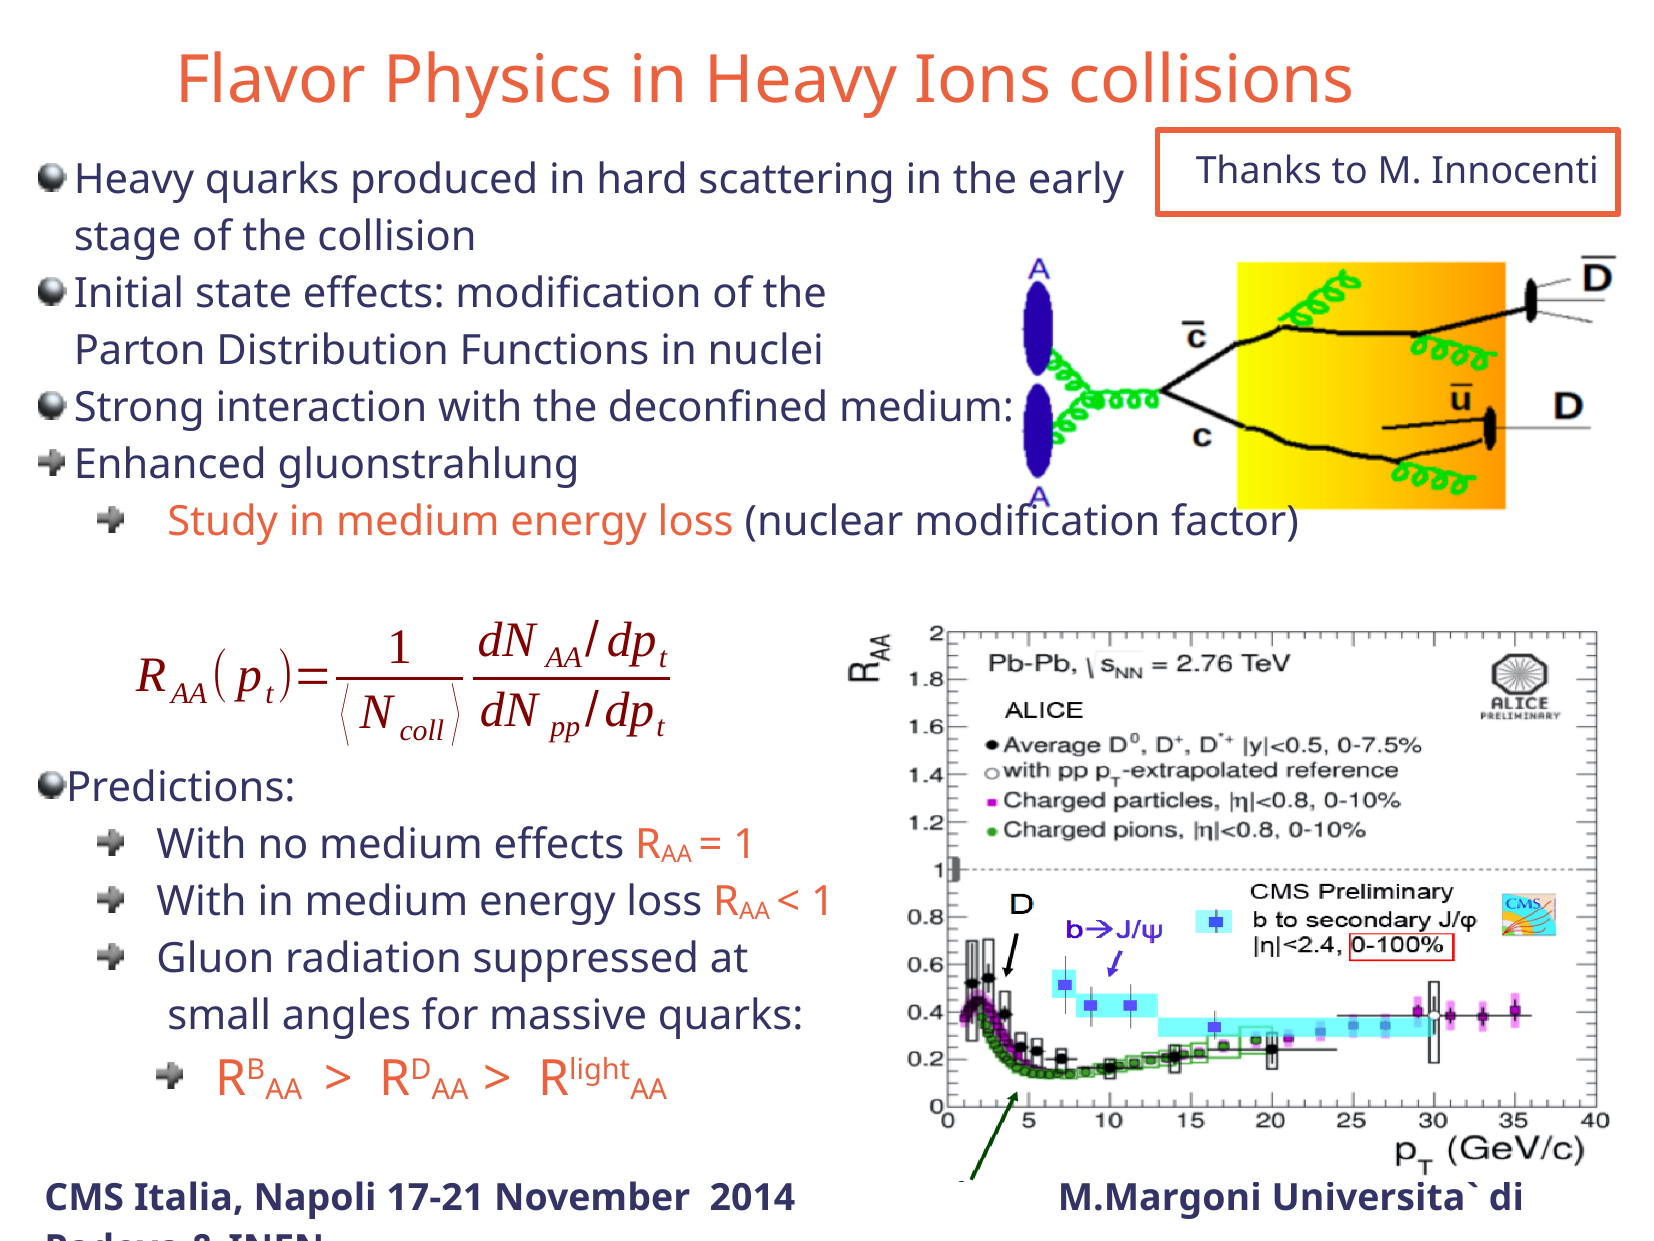

Flavor Physics in Heavy Ions collisions
Thanks to M. Innocenti
Heavy quarks produced in hard scattering in the early
stage of the collision
Initial state effects: modification of the
Parton Distribution Functions in nuclei
Strong interaction with the deconfined medium:
Enhanced gluonstrahlung
 Study in medium energy loss (nuclear modification factor)
Predictions:
With no medium effects RAA = 1
With in medium energy loss RAA < 1
Gluon radiation suppressed at
 small angles for massive quarks:
RBAA > RDAA > RlightAA
62
CMS Italia, Napoli 17-21 November 2014 M.Margoni Universita` di Padova & INFN